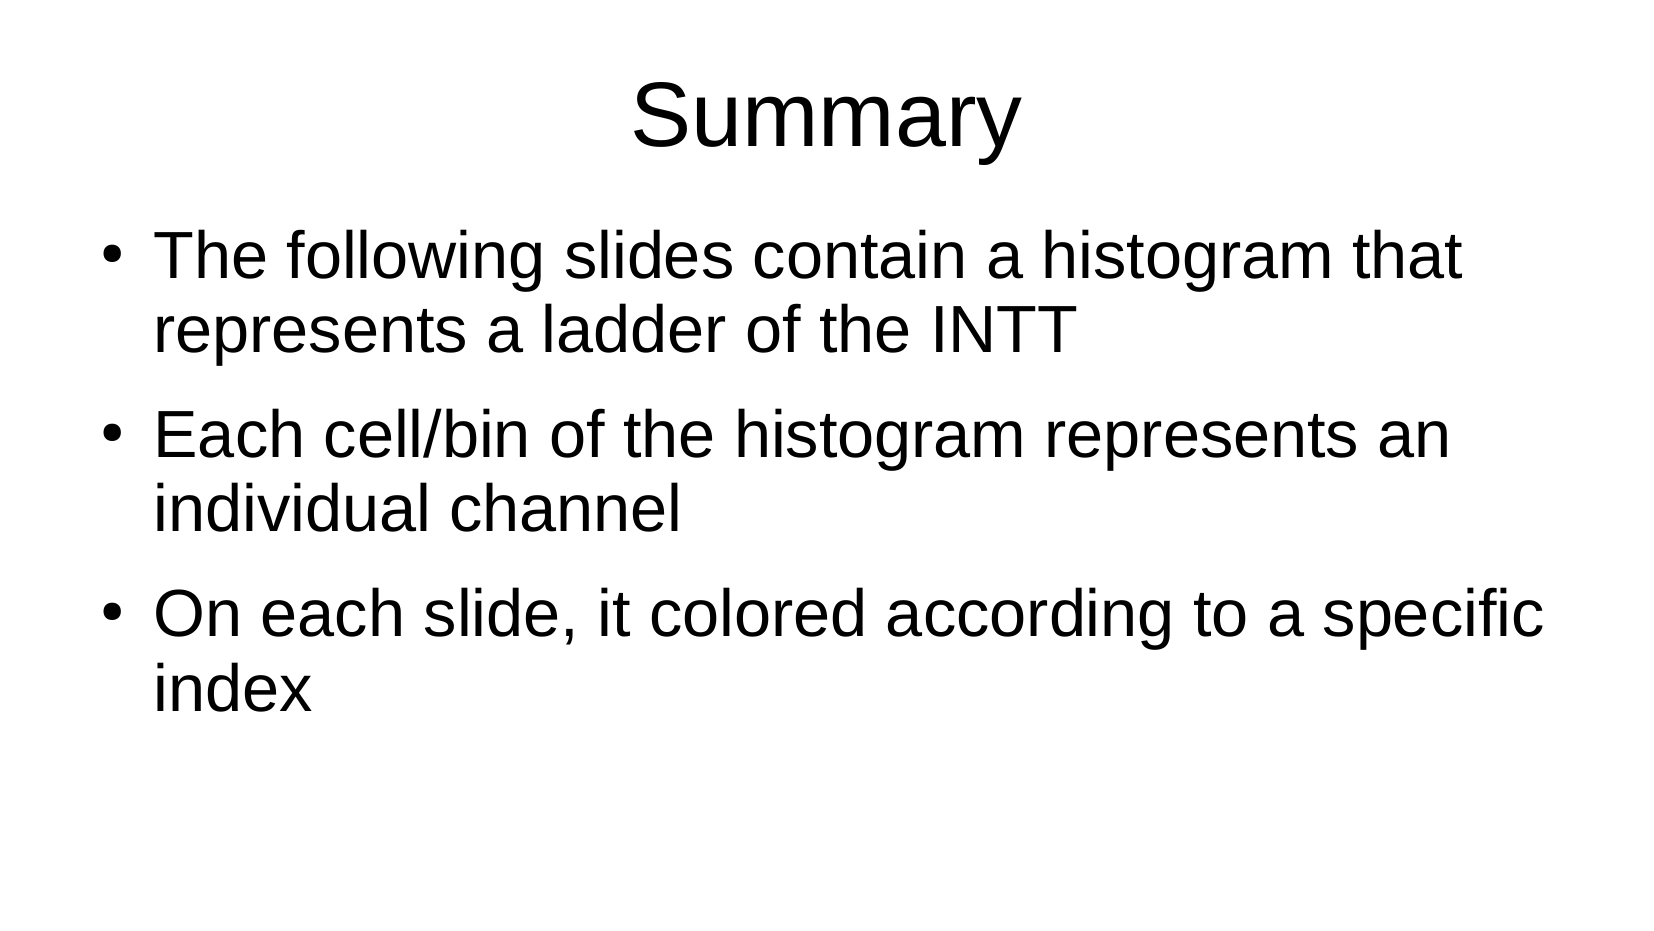

# Summary
The following slides contain a histogram that represents a ladder of the INTT
Each cell/bin of the histogram represents an individual channel
On each slide, it colored according to a specific index